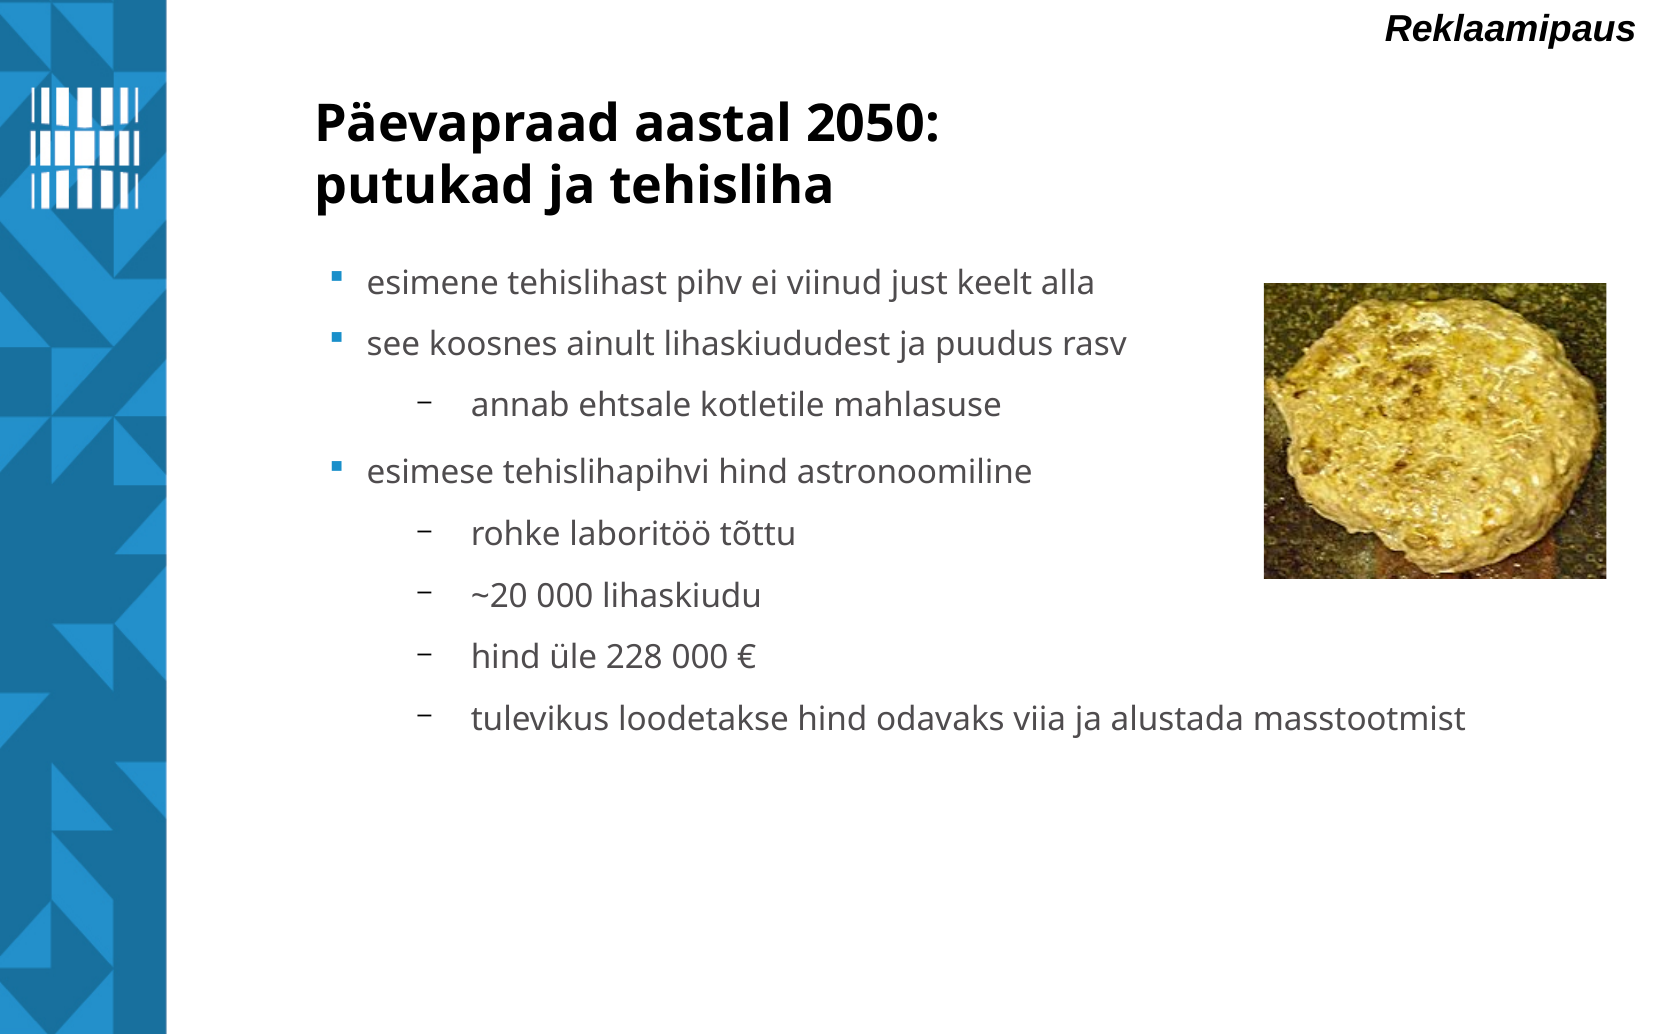

# Päevapraad aastal 2050: putukad ja tehisliha
esimene tehislihast pihv ei viinud just keelt alla
see koosnes ainult lihaskiududest ja puudus rasv
annab ehtsale kotletile mahlasuse
esimese tehislihapihvi hind astronoomiline
rohke laboritöö tõttu
~20 000 lihaskiudu
hind üle 228 000 €
tulevikus loodetakse hind odavaks viia ja alustada masstootmist